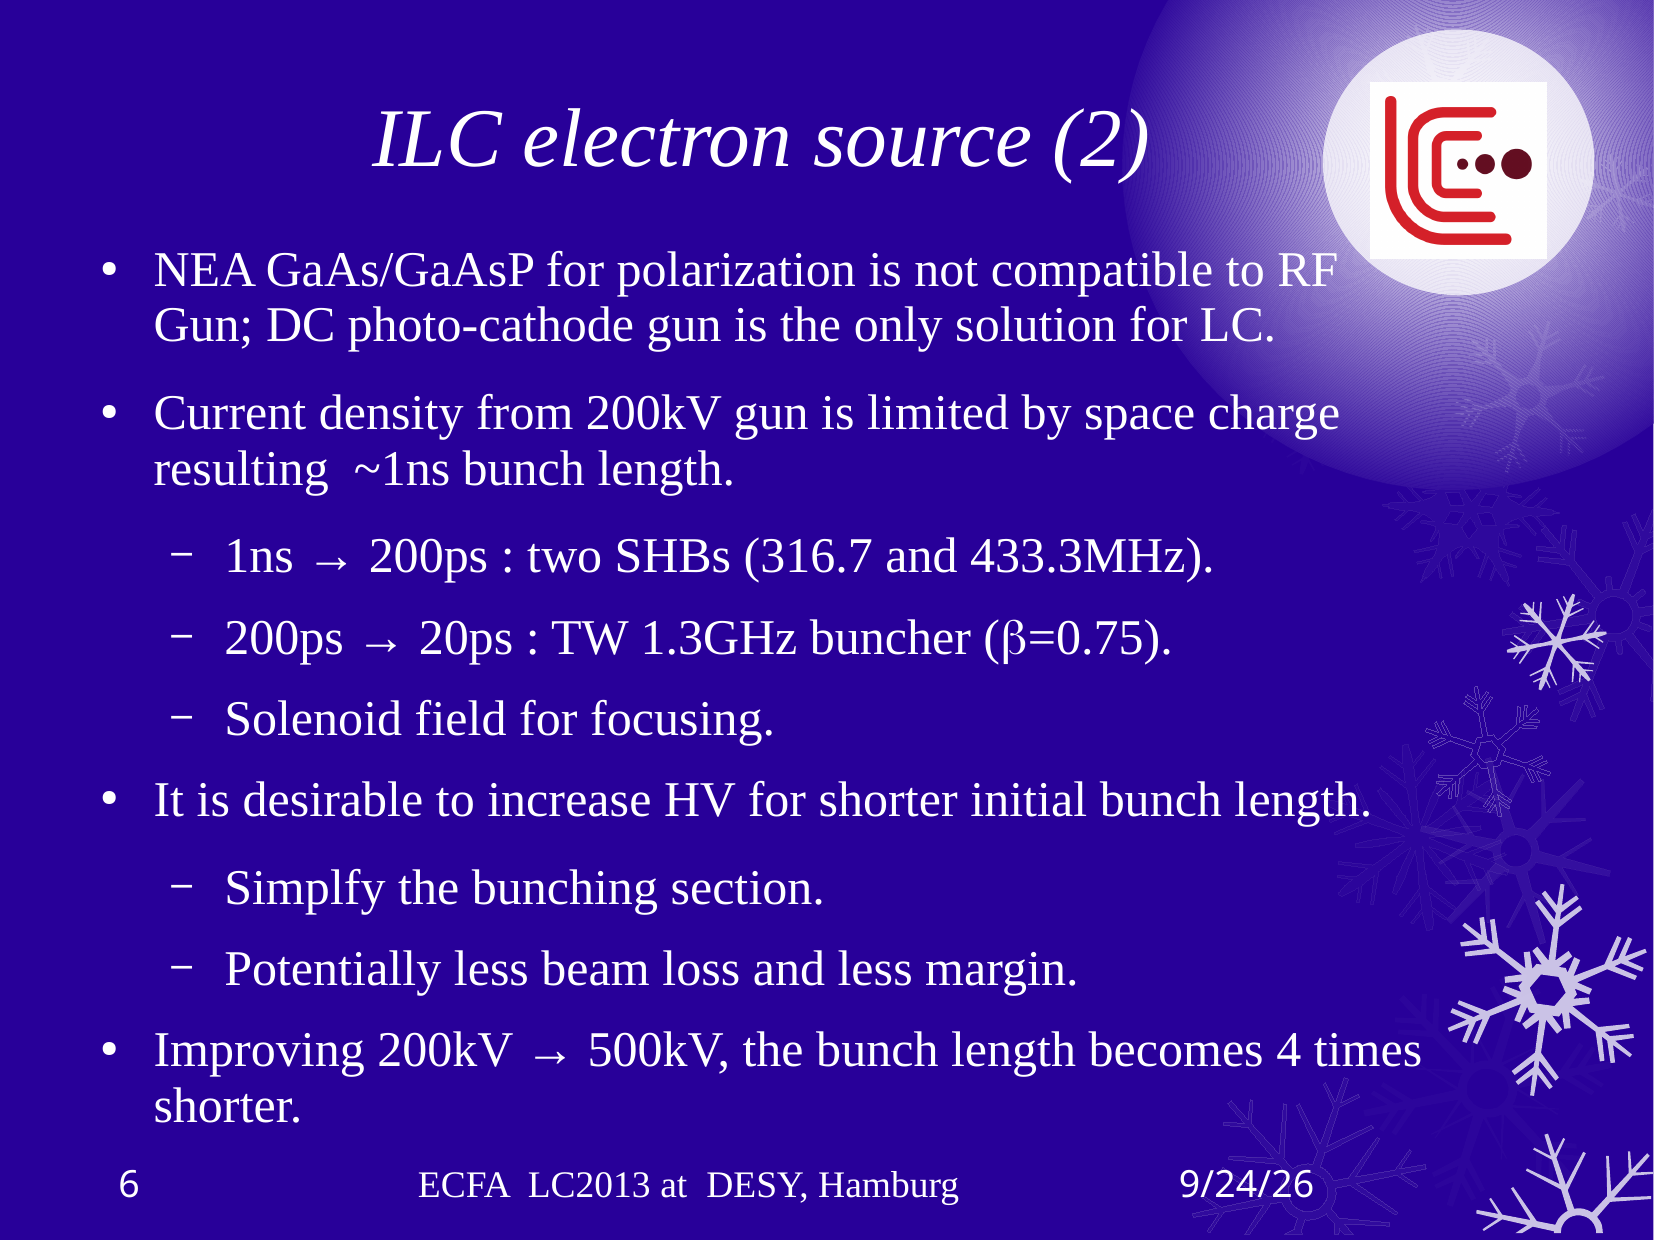

# ILC electron source (2)
NEA GaAs/GaAsP for polarization is not compatible to RF Gun; DC photo-cathode gun is the only solution for LC.
Current density from 200kV gun is limited by space charge resulting ~1ns bunch length.
1ns → 200ps : two SHBs (316.7 and 433.3MHz).
200ps → 20ps : TW 1.3GHz buncher (b=0.75).
Solenoid field for focusing.
It is desirable to increase HV for shorter initial bunch length.
Simplfy the bunching section.
Potentially less beam loss and less margin.
Improving 200kV → 500kV, the bunch length becomes 4 times shorter.
6
2010/8/11